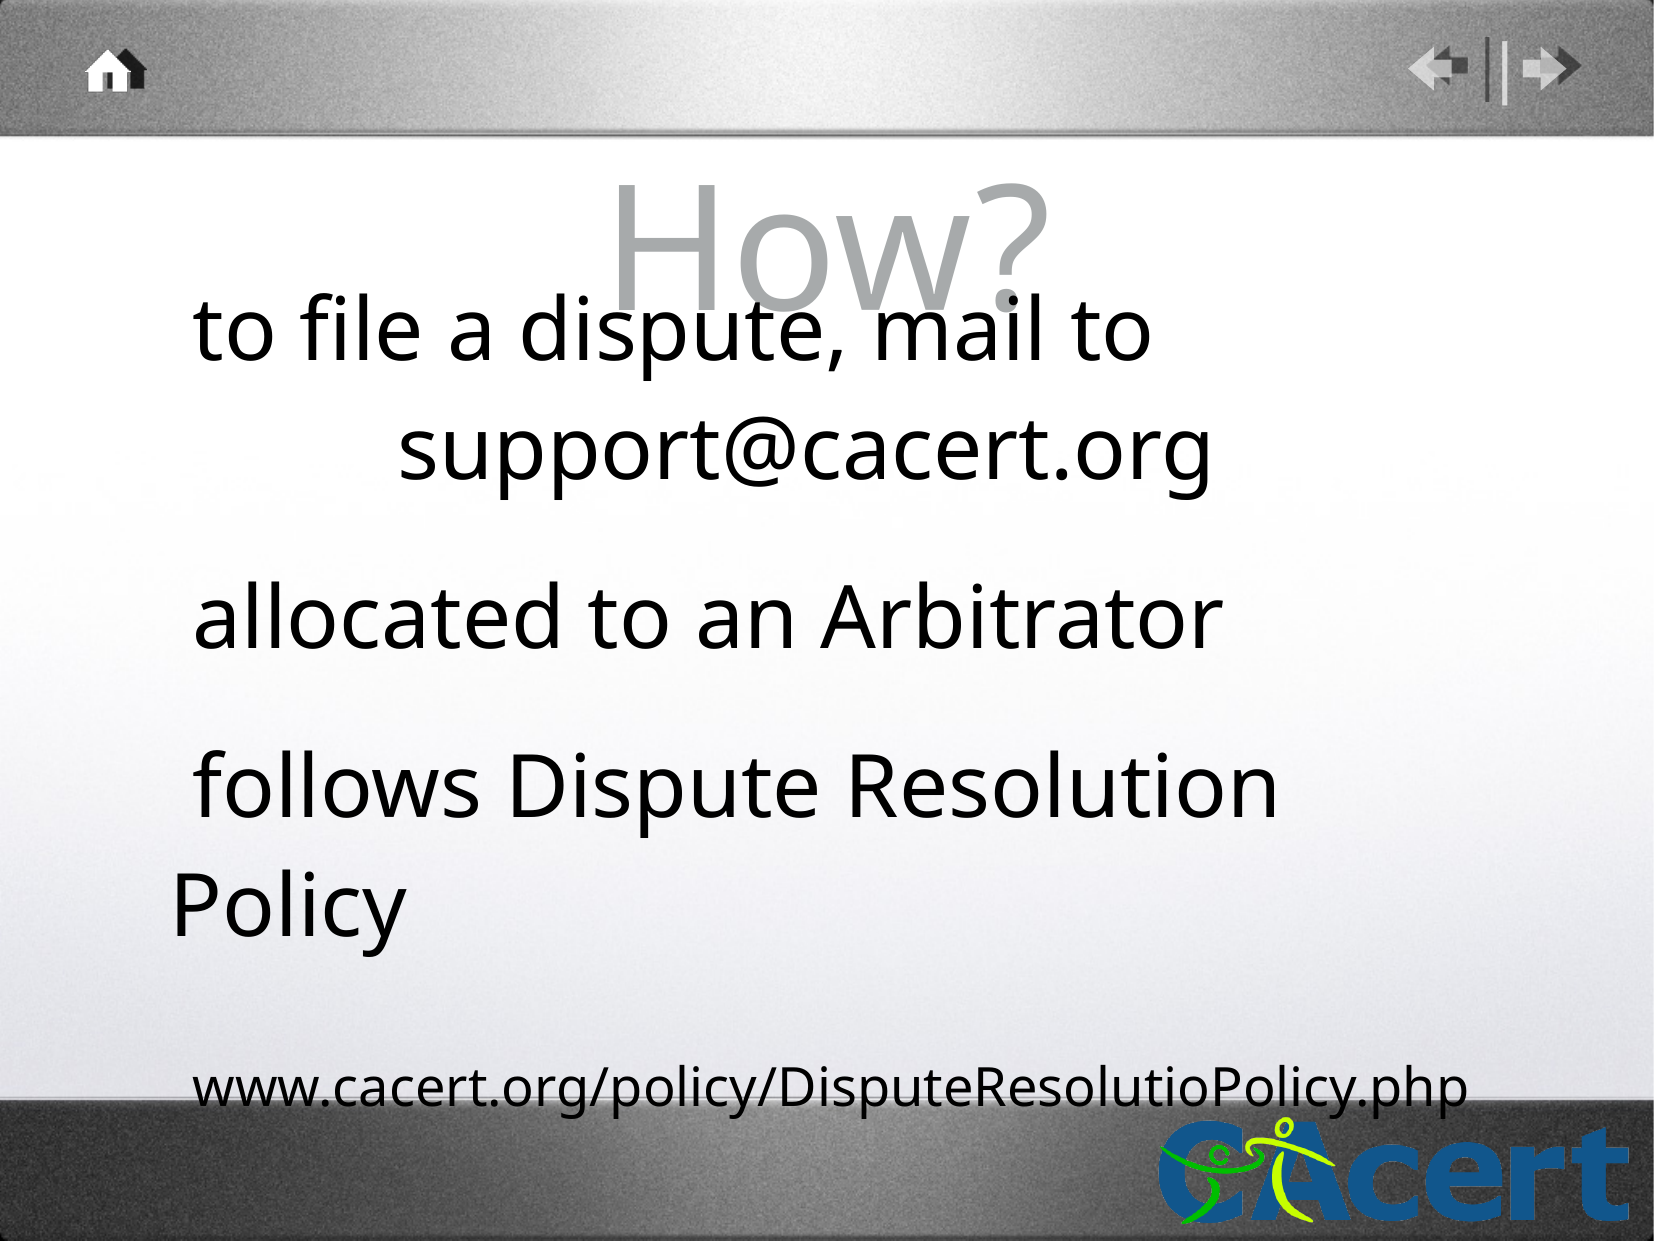

# How?
 to file a dispute, mail to
 support@cacert.org
 allocated to an Arbitrator
 follows Dispute Resolution Policy
 www.cacert.org/policy/DisputeResolutioPolicy.php